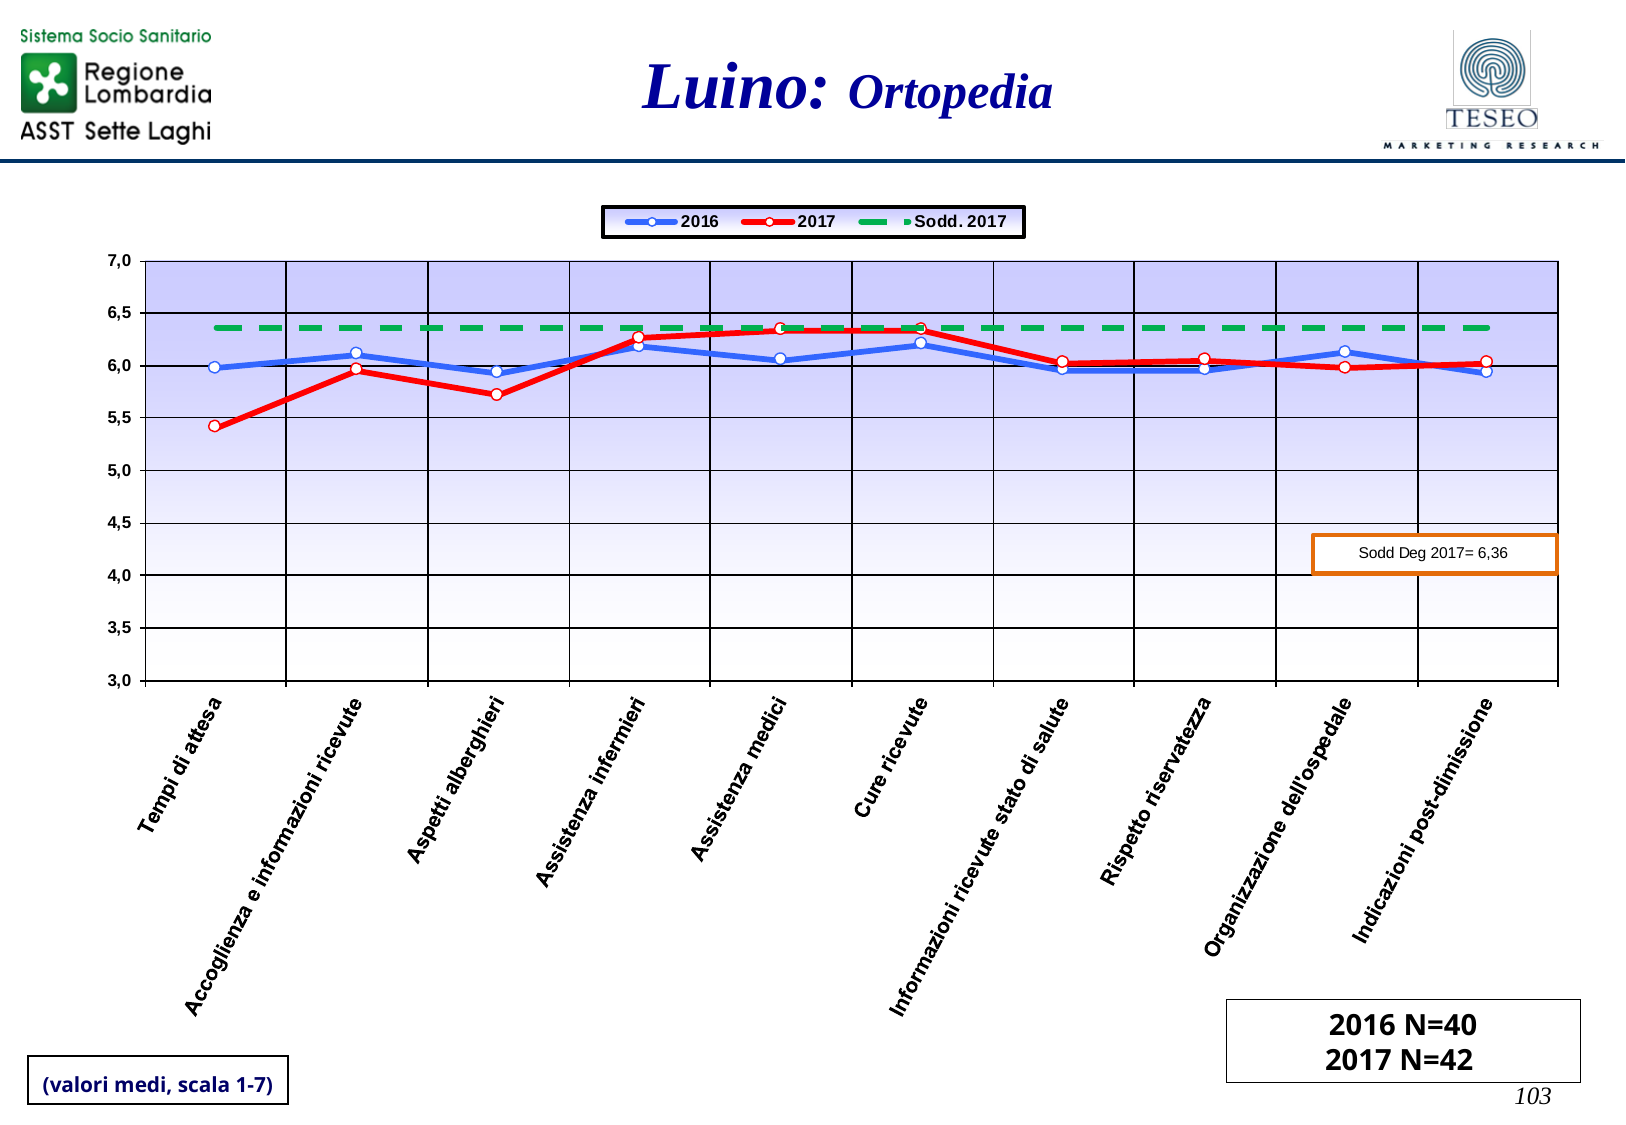

Luino: Ortopedia
2016 N=40
2017 N=42
(valori medi, scala 1-7)